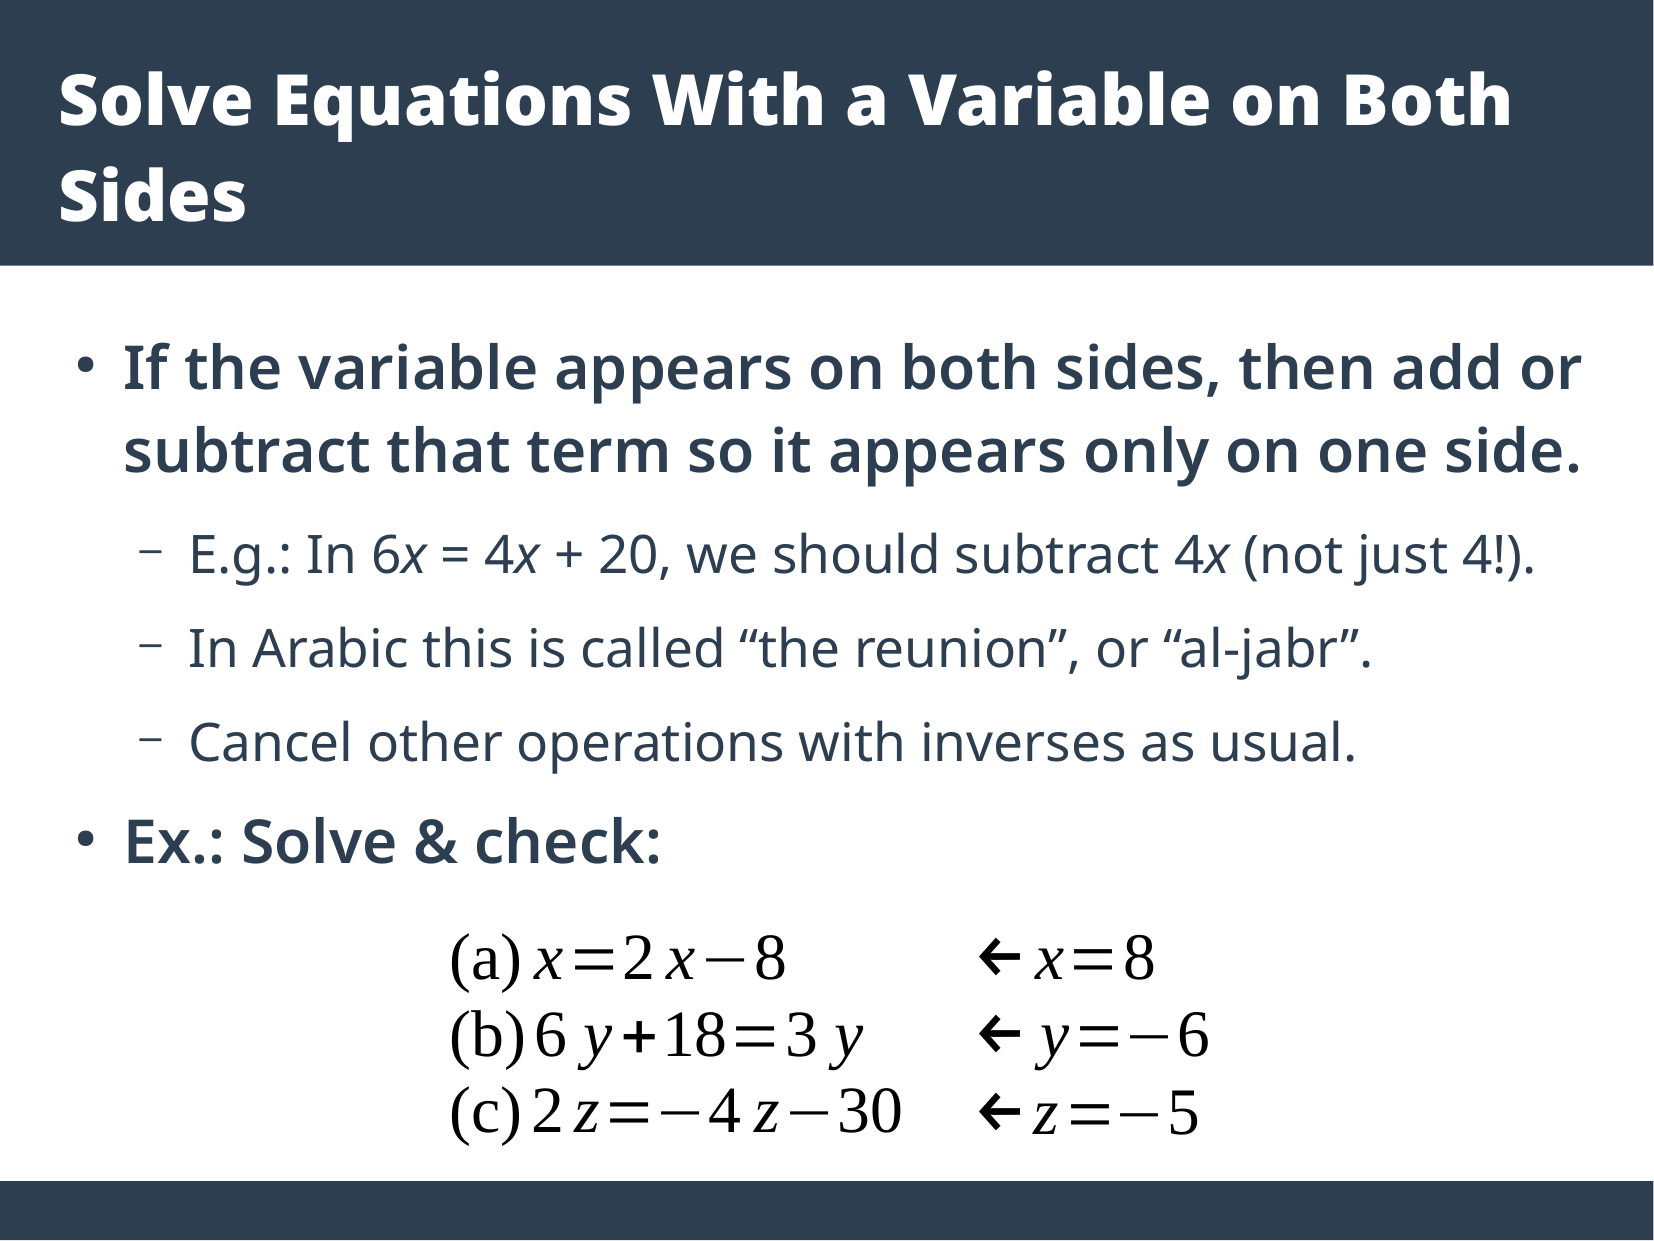

# Solve Equations With a Variable on Both Sides
If the variable appears on both sides, then add or subtract that term so it appears only on one side.
E.g.: In 6x = 4x + 20, we should subtract 4x (not just 4!).
In Arabic this is called “the reunion”, or “al-jabr”.
Cancel other operations with inverses as usual.
Ex.: Solve & check: